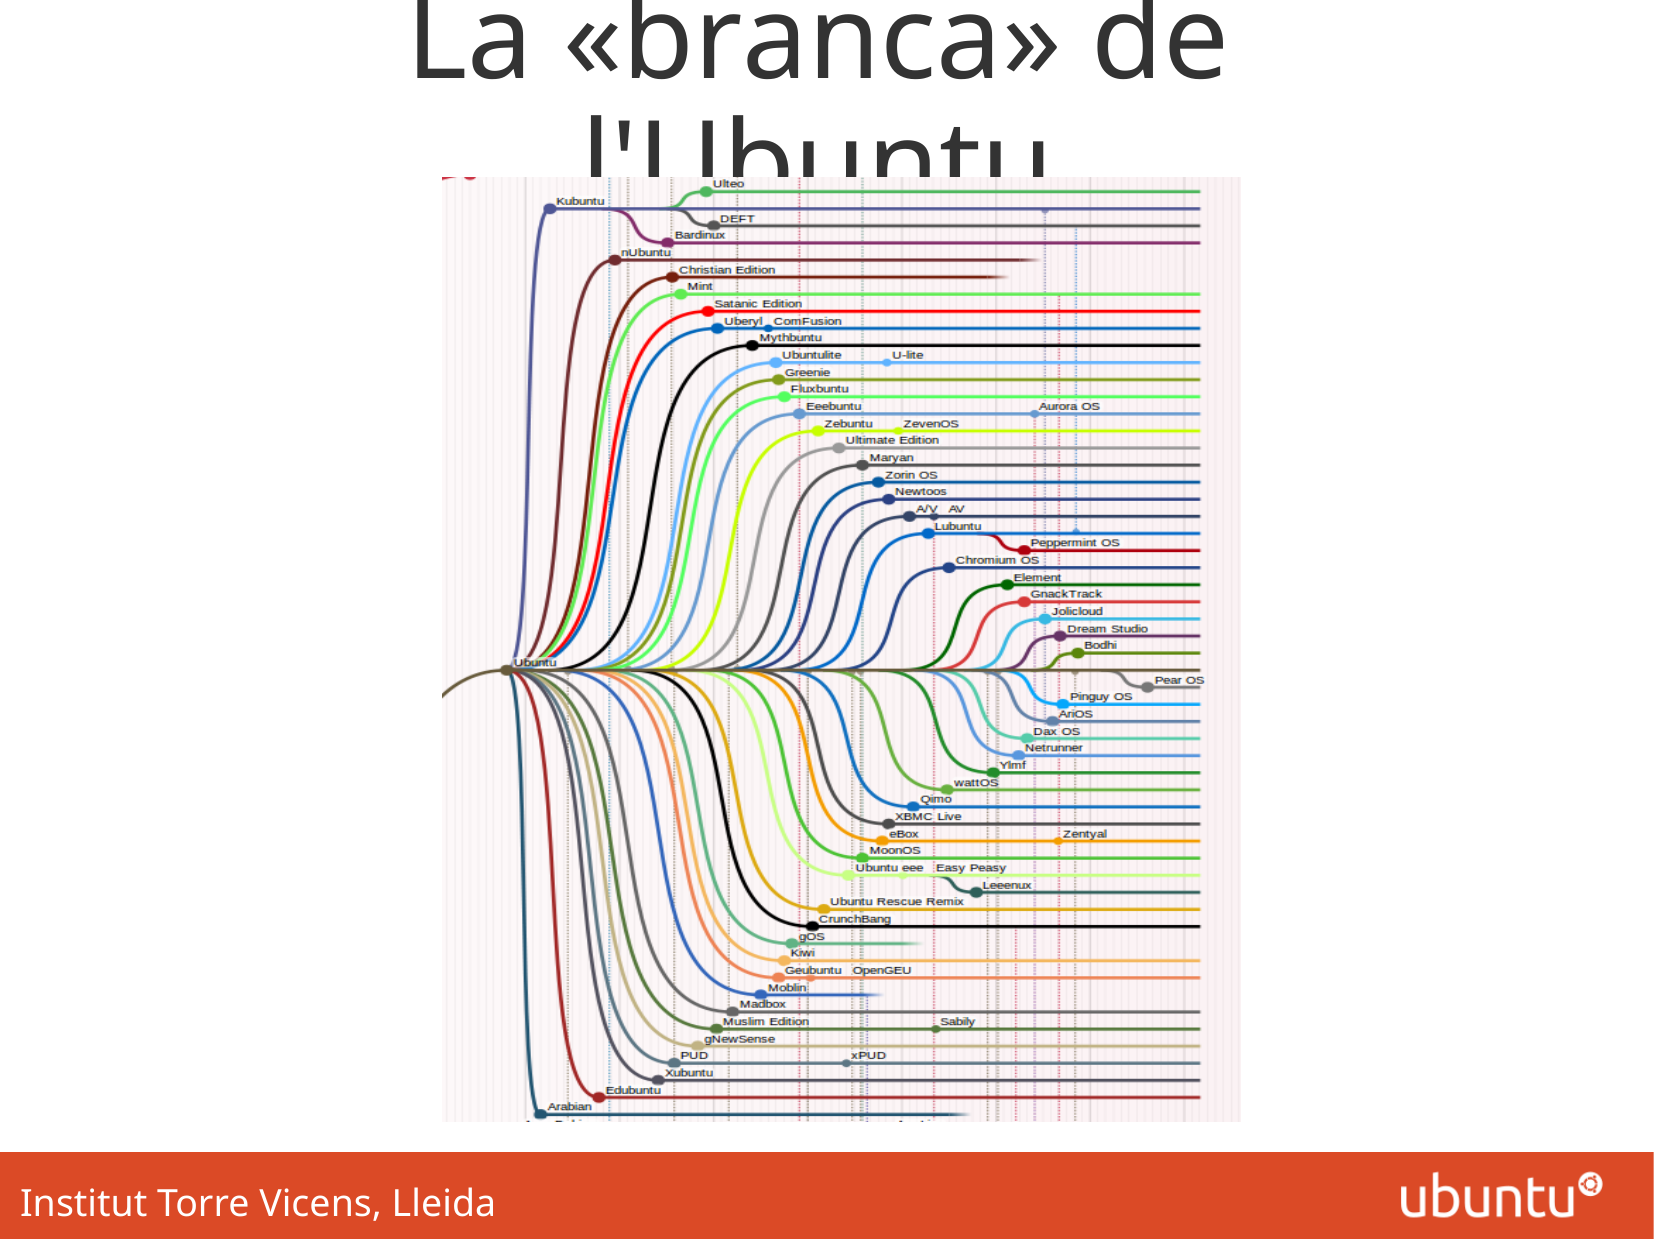

# La «branca» de l'Ubuntu
Institut Torre Vicens, Lleida 17/05/2014